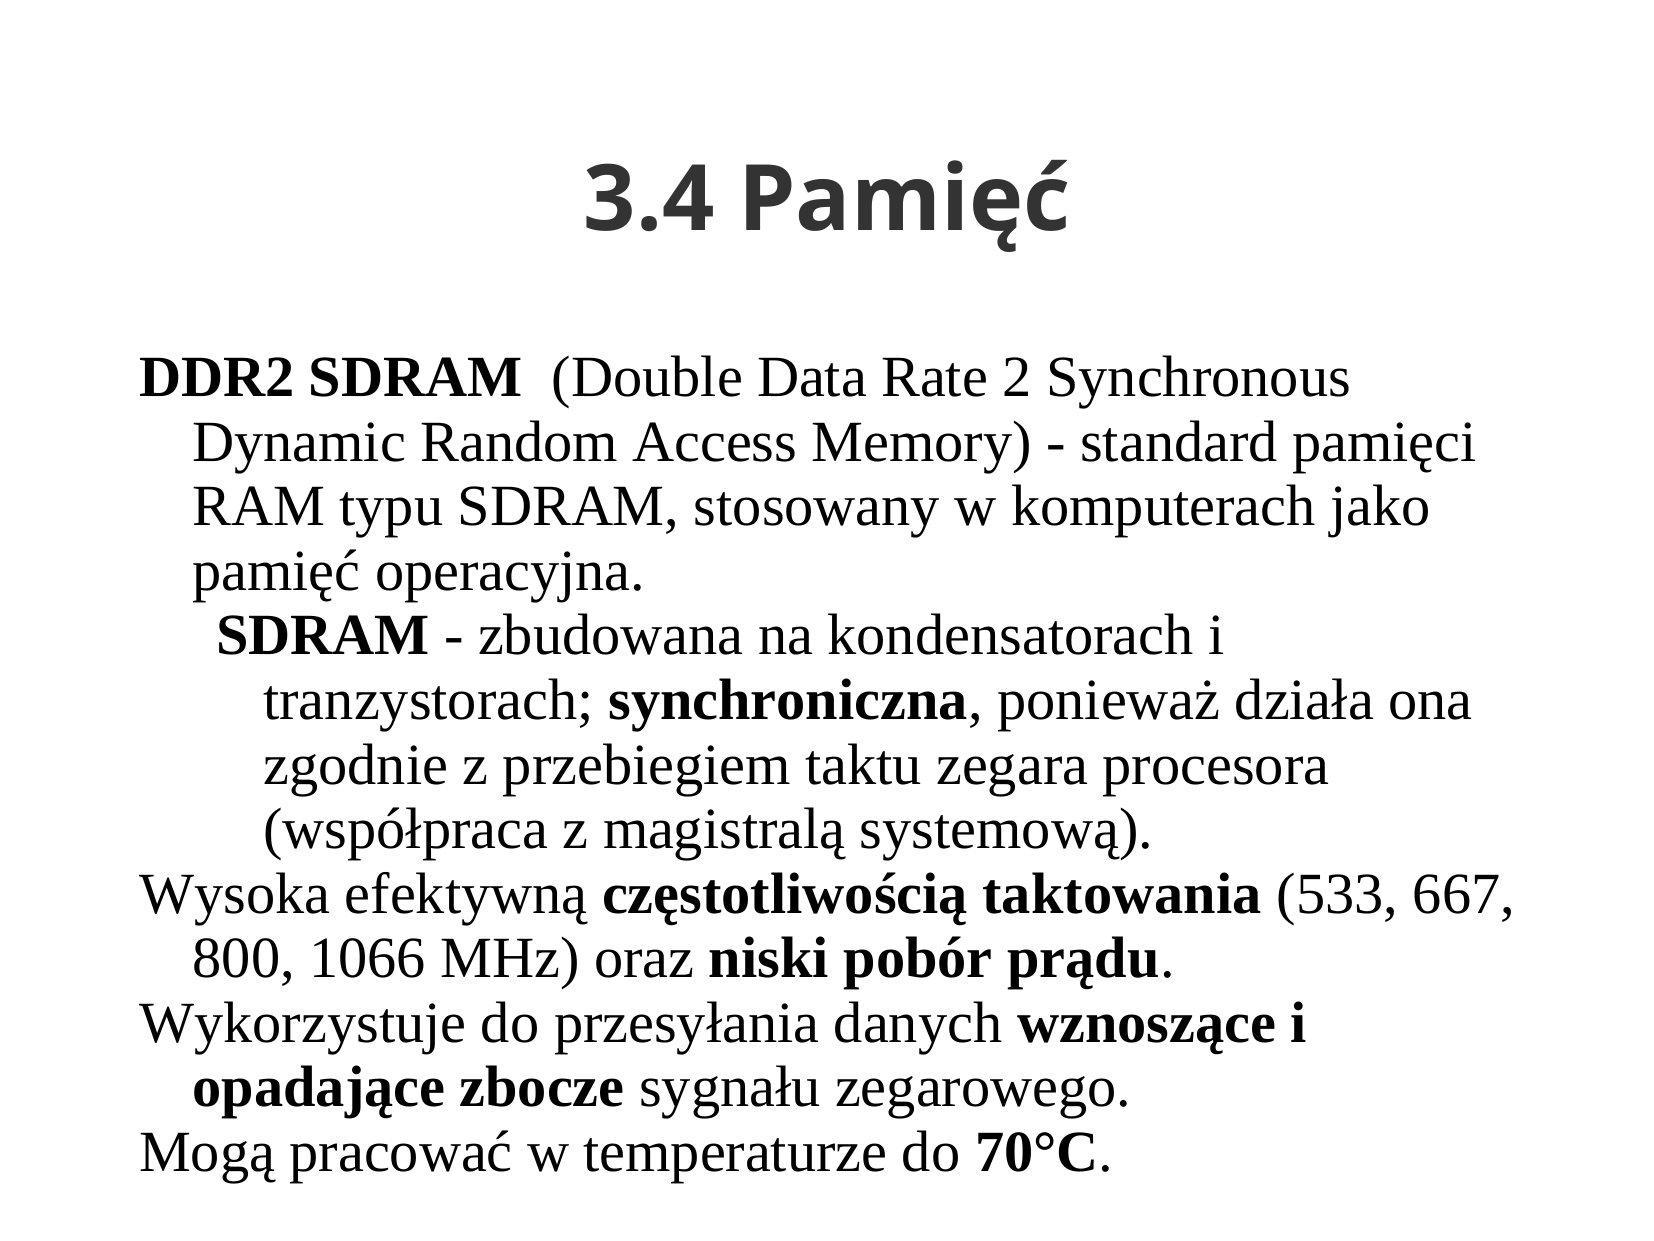

# 3.4 Pamięć
DDR2 SDRAM (Double Data Rate 2 Synchronous Dynamic Random Access Memory) - standard pamięci RAM typu SDRAM, stosowany w komputerach jako pamięć operacyjna.
SDRAM - zbudowana na kondensatorach i tranzystorach; synchroniczna, ponieważ działa ona zgodnie z przebiegiem taktu zegara procesora (współpraca z magistralą systemową).
Wysoka efektywną częstotliwością taktowania (533, 667, 800, 1066 MHz) oraz niski pobór prądu.
Wykorzystuje do przesyłania danych wznoszące i opadające zbocze sygnału zegarowego.
Mogą pracować w temperaturze do 70°C.